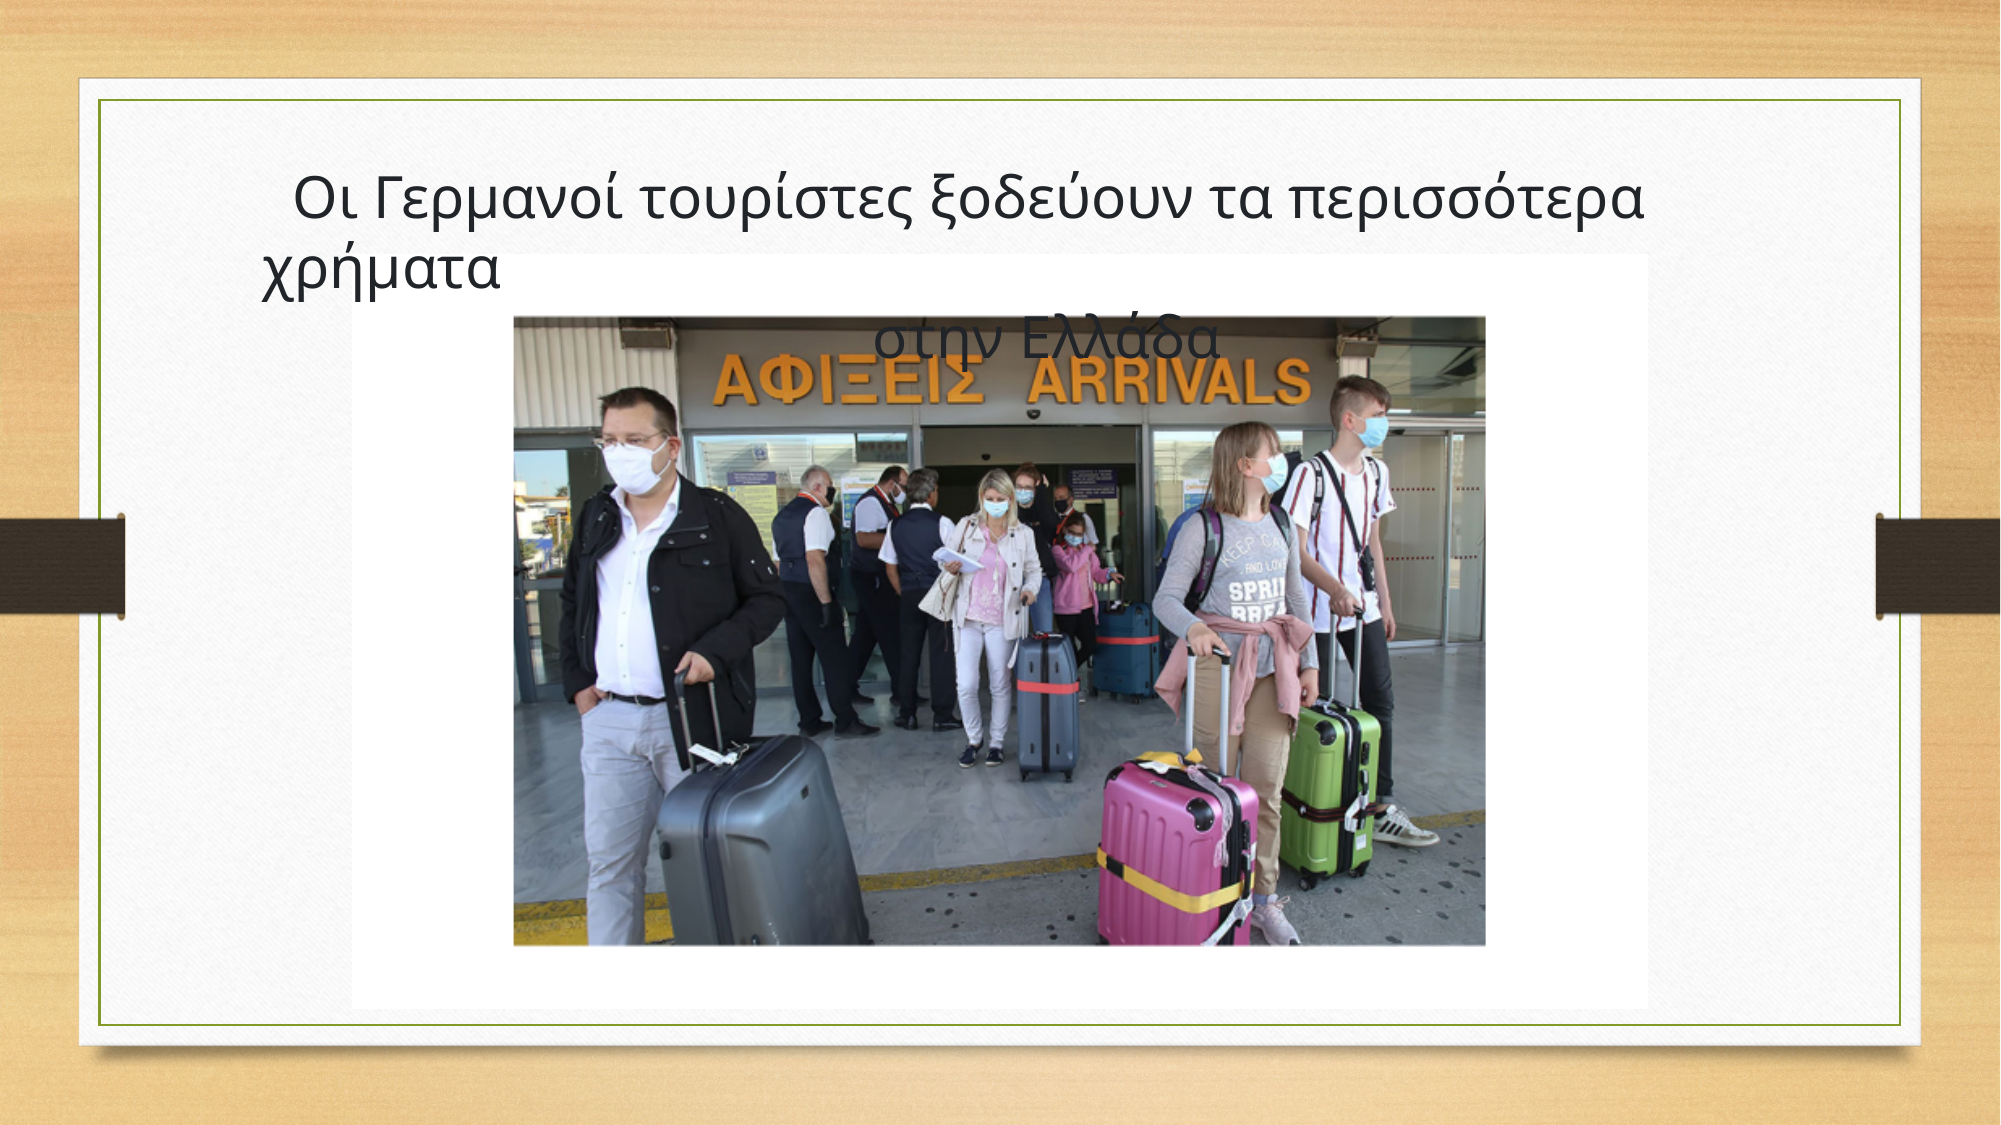

Οι Γερμανοί τουρίστες ξοδεύουν τα περισσότερα χρήματα
 στην Ελλάδα